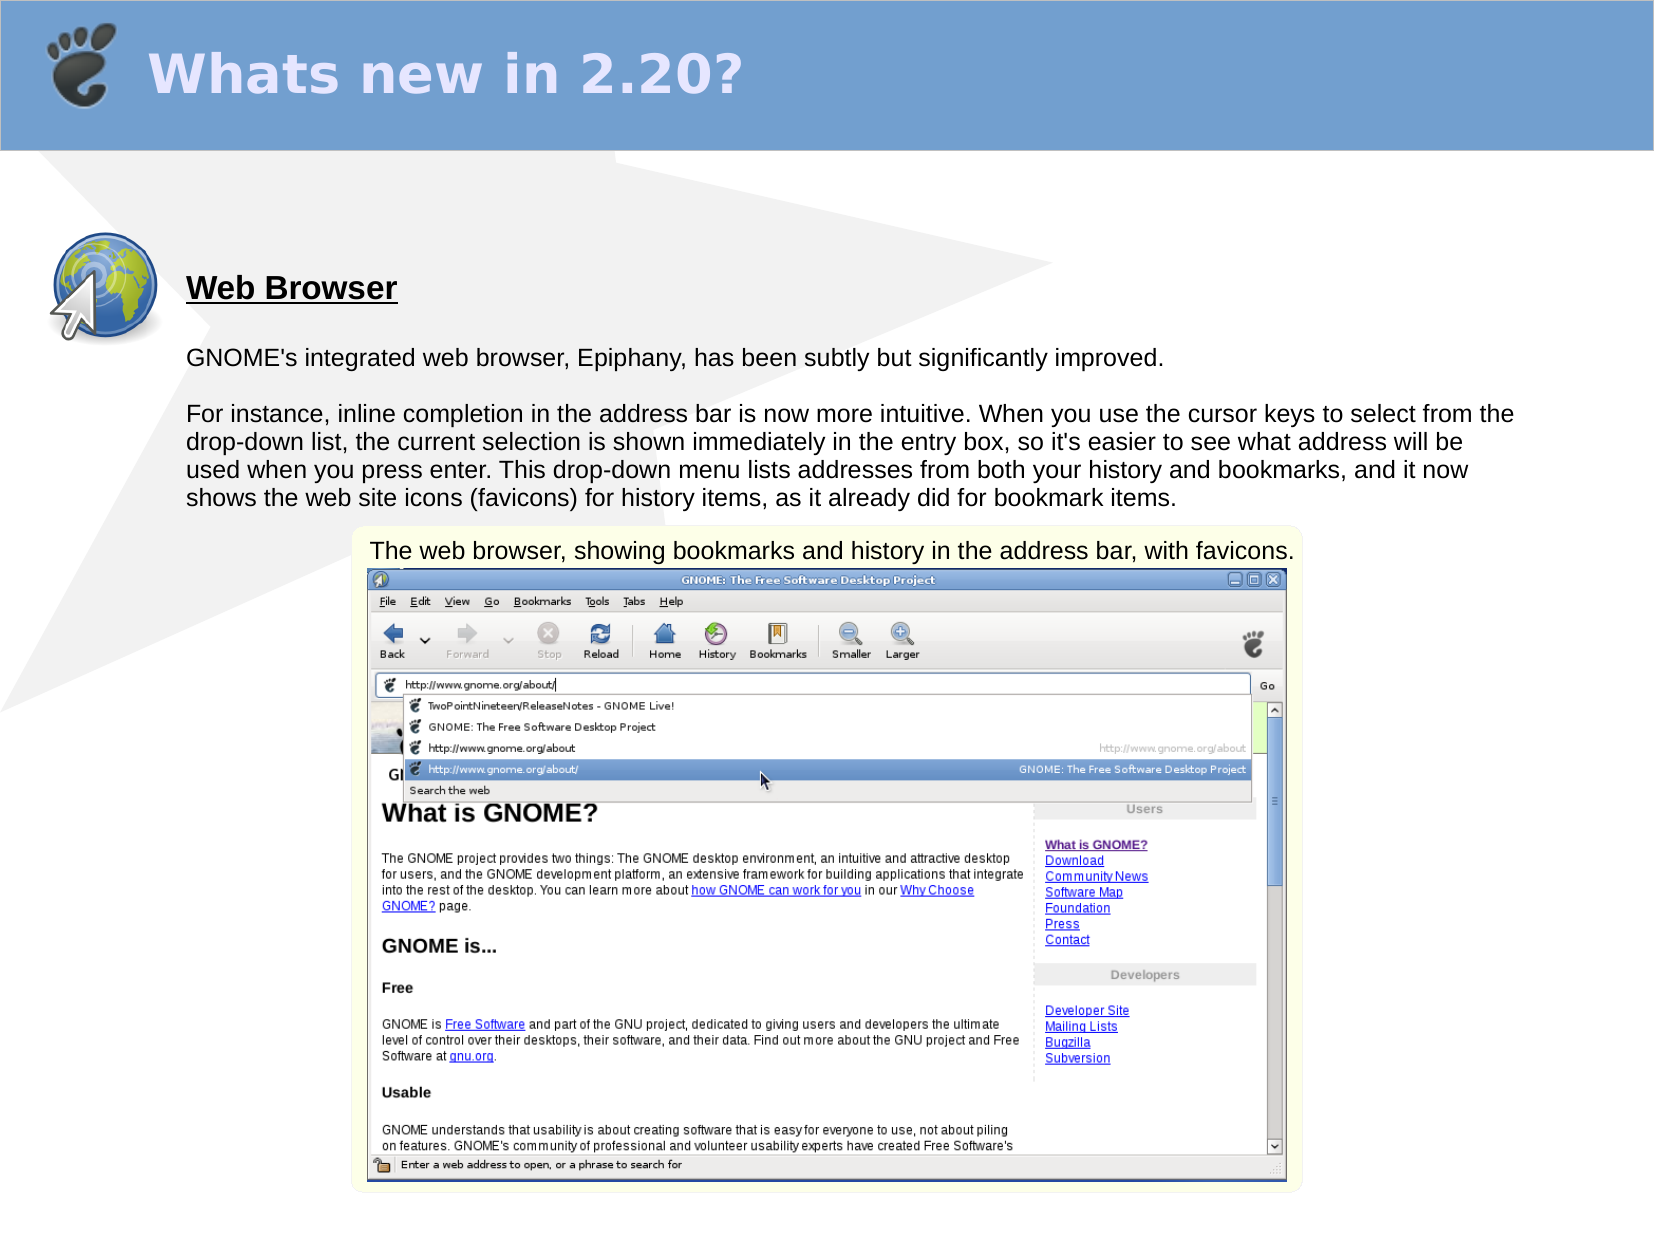

Whats new in 2.20?
#
Web Browser
GNOME's integrated web browser, Epiphany, has been subtly but significantly improved.
For instance, inline completion in the address bar is now more intuitive. When you use the cursor keys to select from the drop-down list, the current selection is shown immediately in the entry box, so it's easier to see what address will be used when you press enter. This drop-down menu lists addresses from both your history and bookmarks, and it now shows the web site icons (favicons) for history items, as it already did for bookmark items.
The web browser, showing bookmarks and history in the address bar, with favicons.